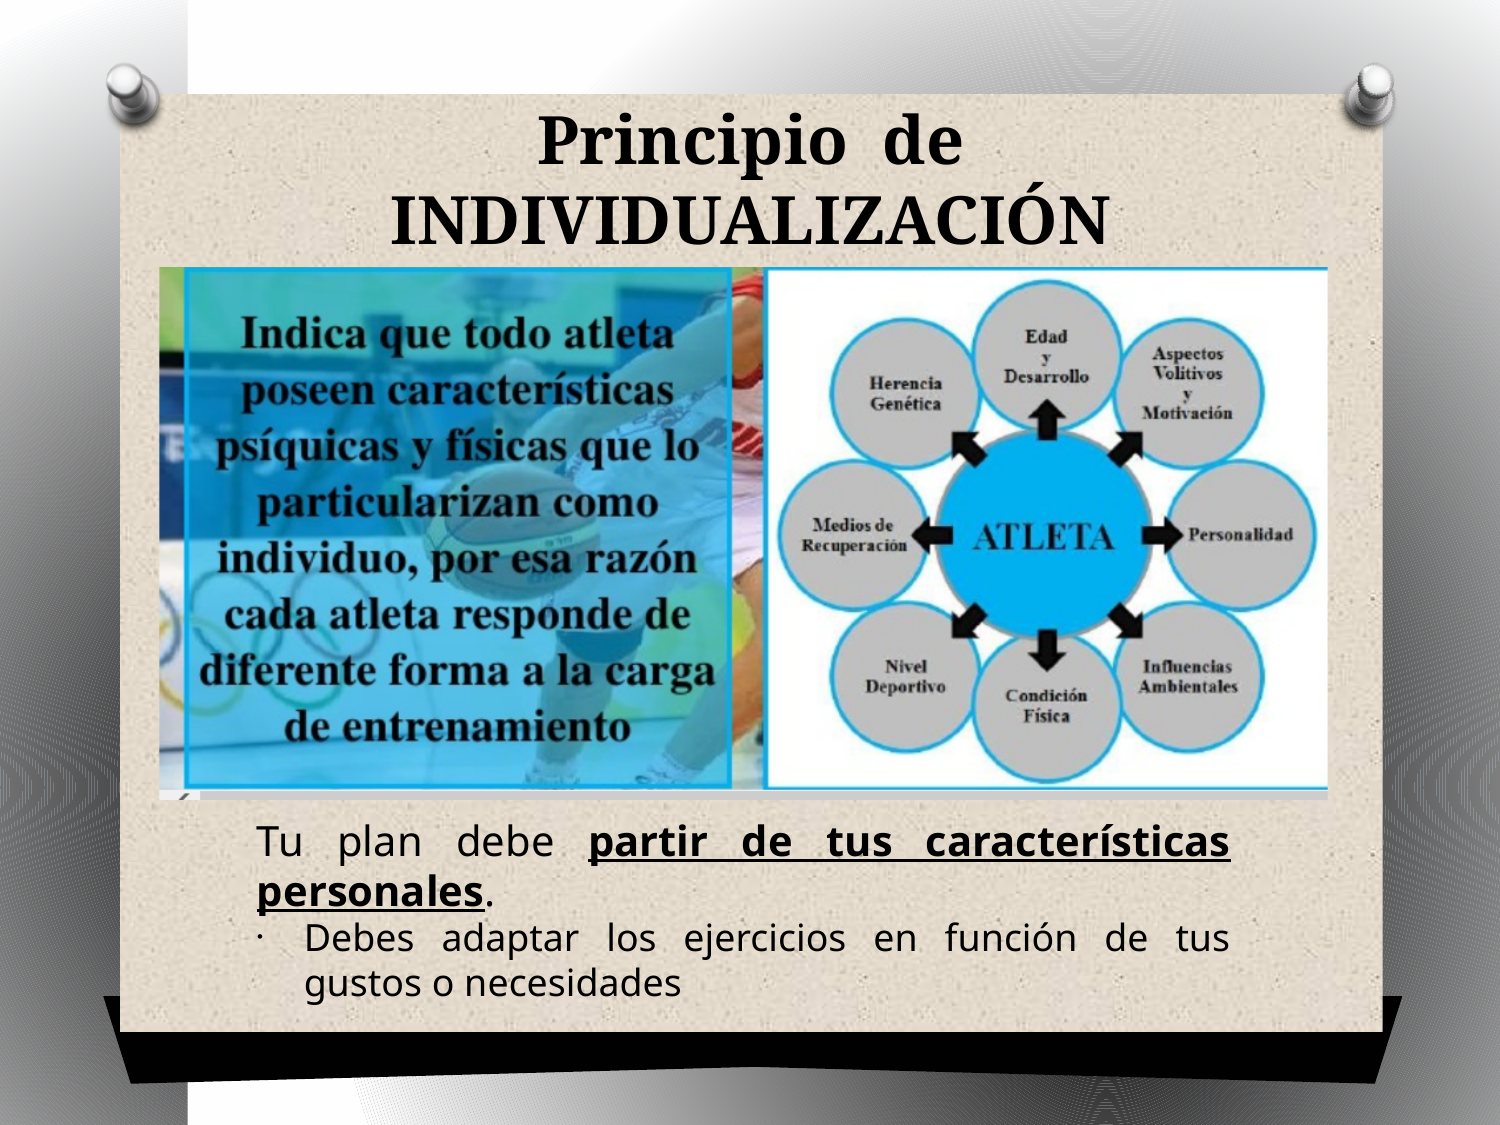

# Principio de INDIVIDUALIZACIÓN
Tu plan debe partir de tus características personales.
Debes adaptar los ejercicios en función de tus gustos o necesidades